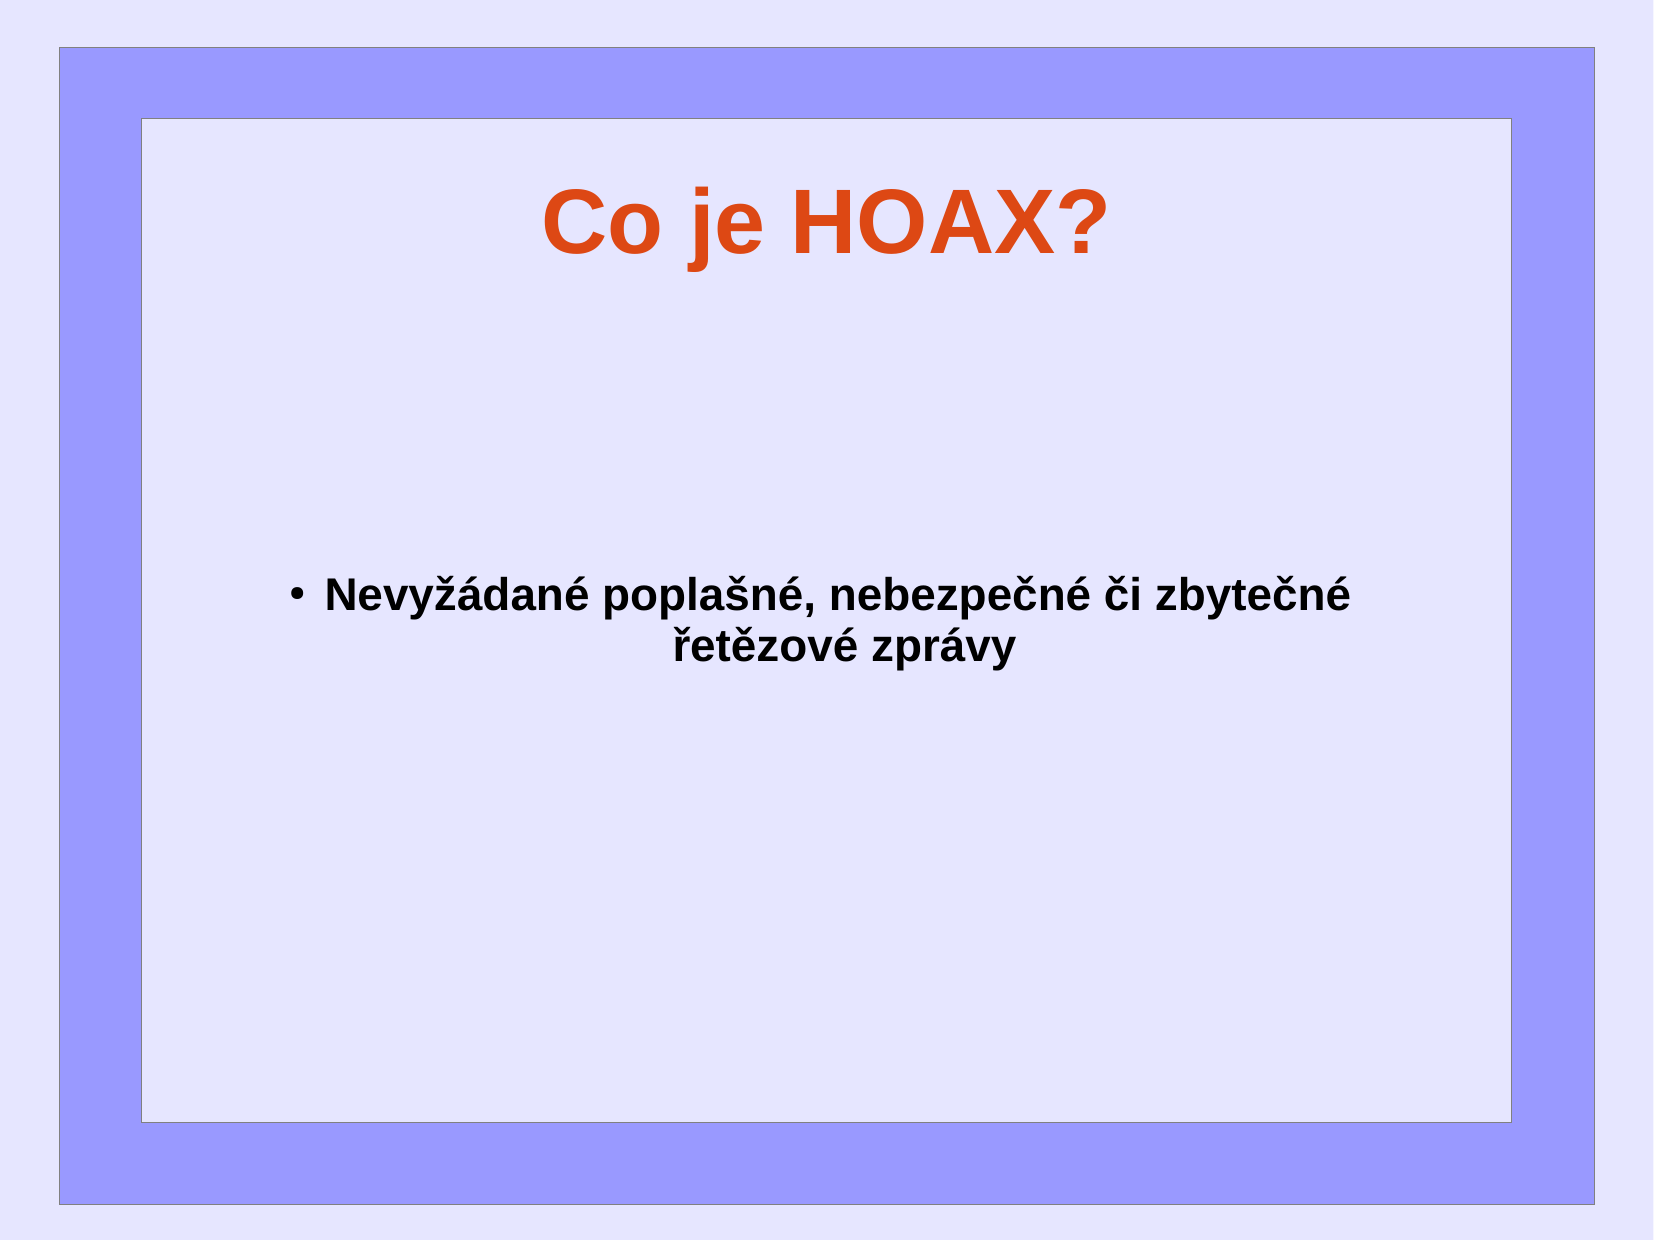

Nevyžádané poplašné, nebezpečné či zbytečné
řetězové zprávy
# Co je HOAX?